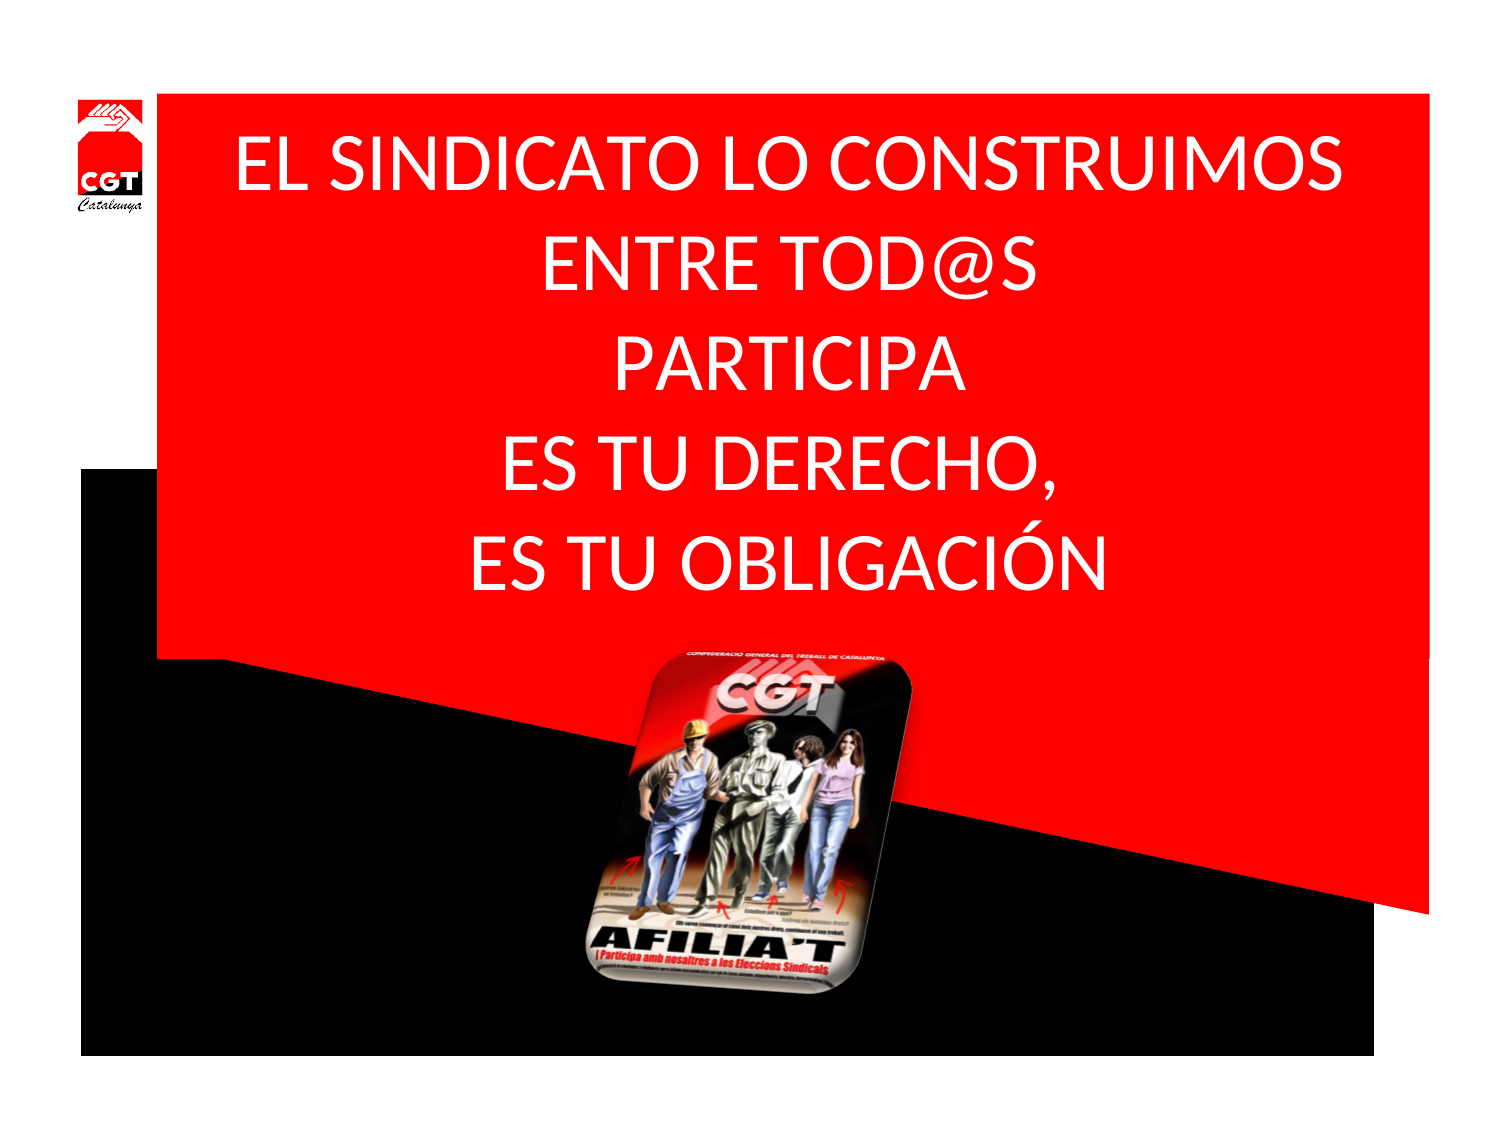

EL SINDICATO LO CONSTRUIMOS ENTRE TOD@S
PARTICIPA
ES TU DERECHO,
ES TU OBLIGACIÓN
#